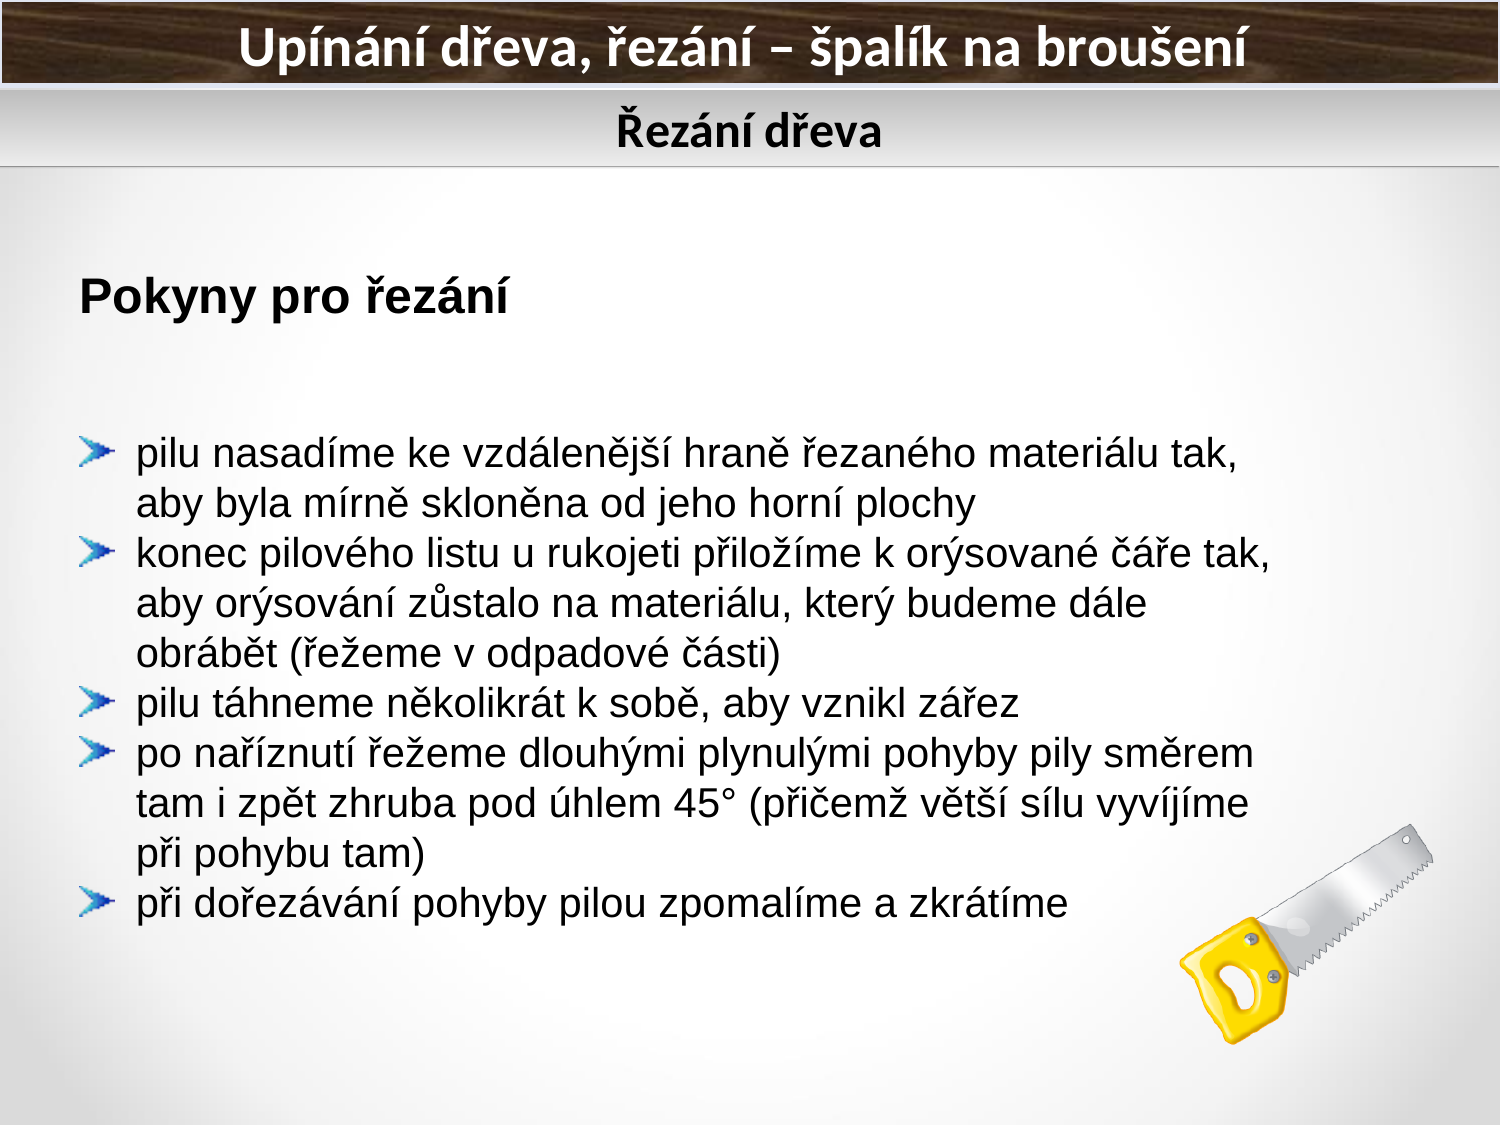

Upínání dřeva, řezání – špalík na broušení
Řezání dřeva
Pokyny pro řezání
pilu nasadíme ke vzdálenější hraně řezaného materiálu tak, aby byla mírně skloněna od jeho horní plochy
konec pilového listu u rukojeti přiložíme k orýsované čáře tak, aby orýsování zůstalo na materiálu, který budeme dále obrábět (řežeme v odpadové části)
pilu táhneme několikrát k sobě, aby vznikl zářez
po naříznutí řežeme dlouhými plynulými pohyby pily směrem tam i zpět zhruba pod úhlem 45° (přičemž větší sílu vyvíjíme při pohybu tam)
při dořezávání pohyby pilou zpomalíme a zkrátíme